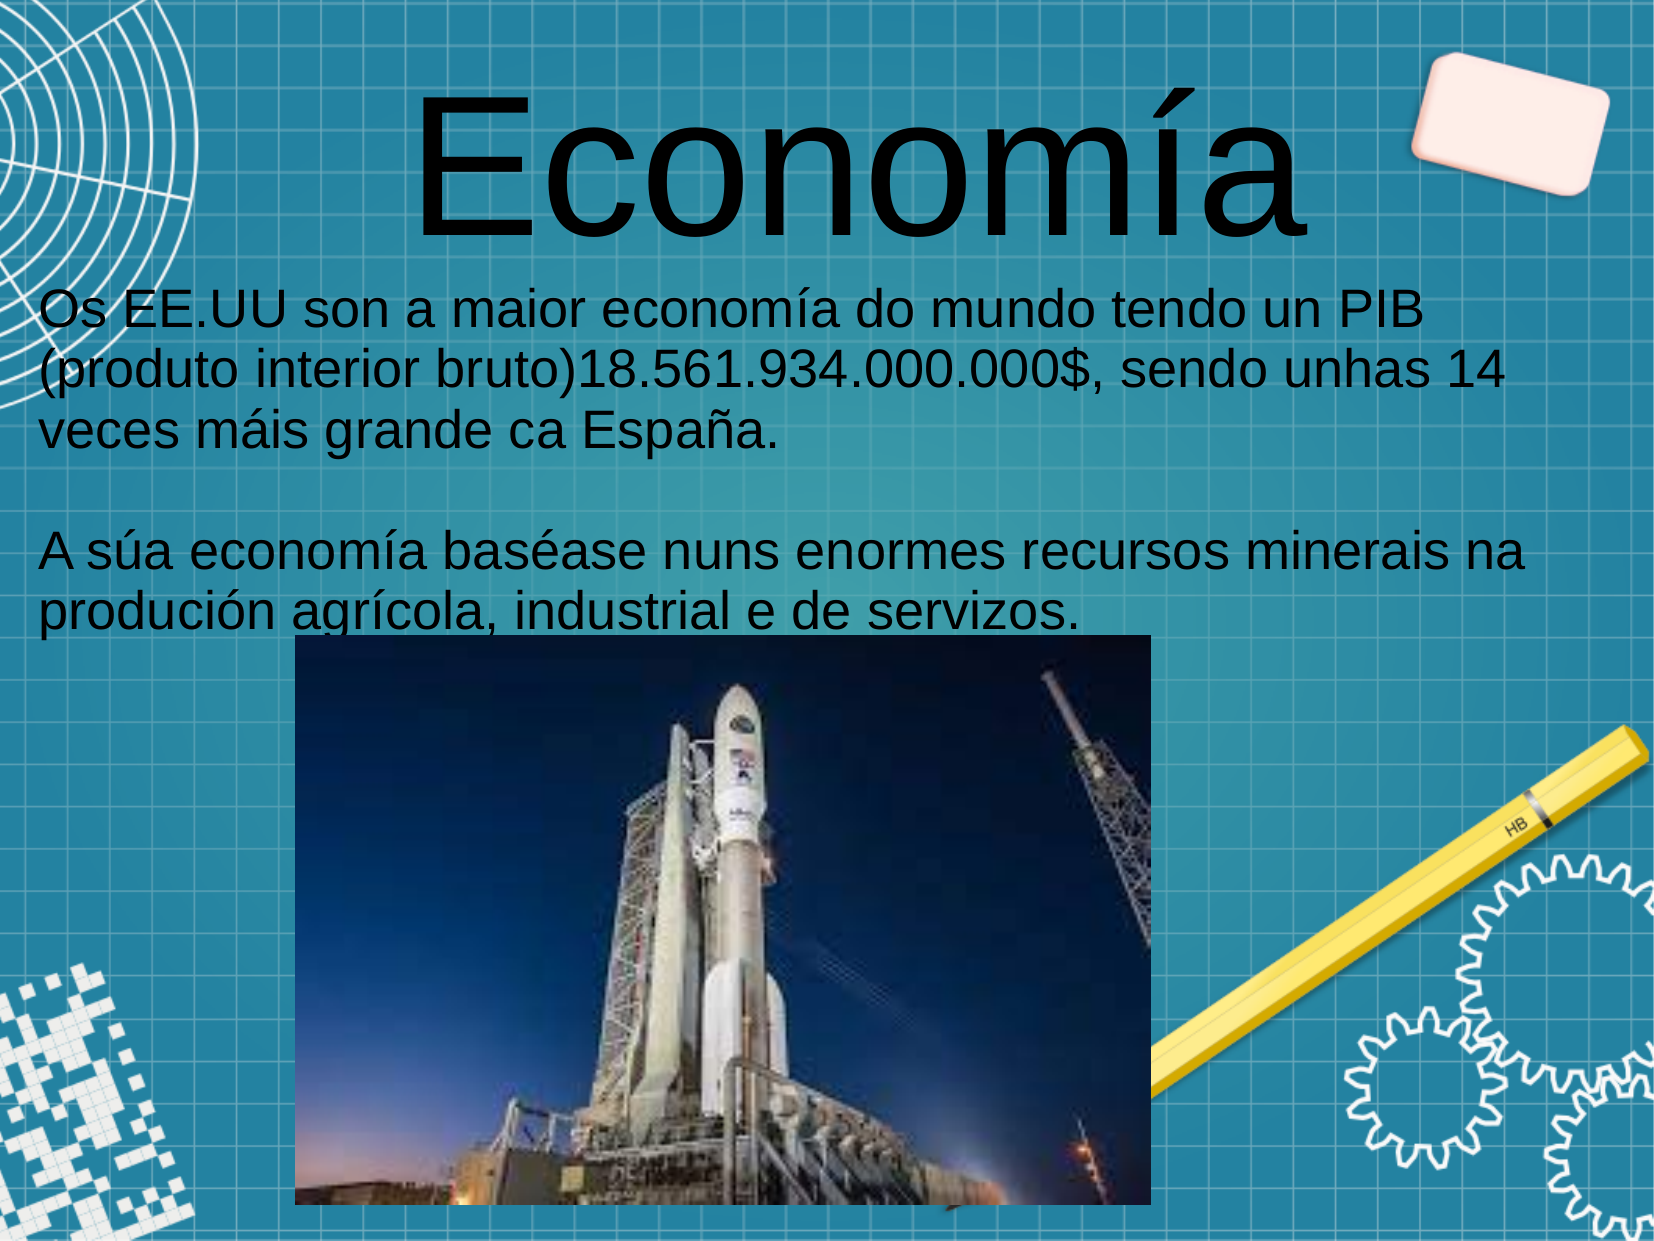

Economía
Os EE.UU son a maior economía do mundo tendo un PIB (produto interior bruto)18.561.934.000.000$, sendo unhas 14 veces máis grande ca España.
A súa economía baséase nuns enormes recursos minerais na produción agrícola, industrial e de servizos.